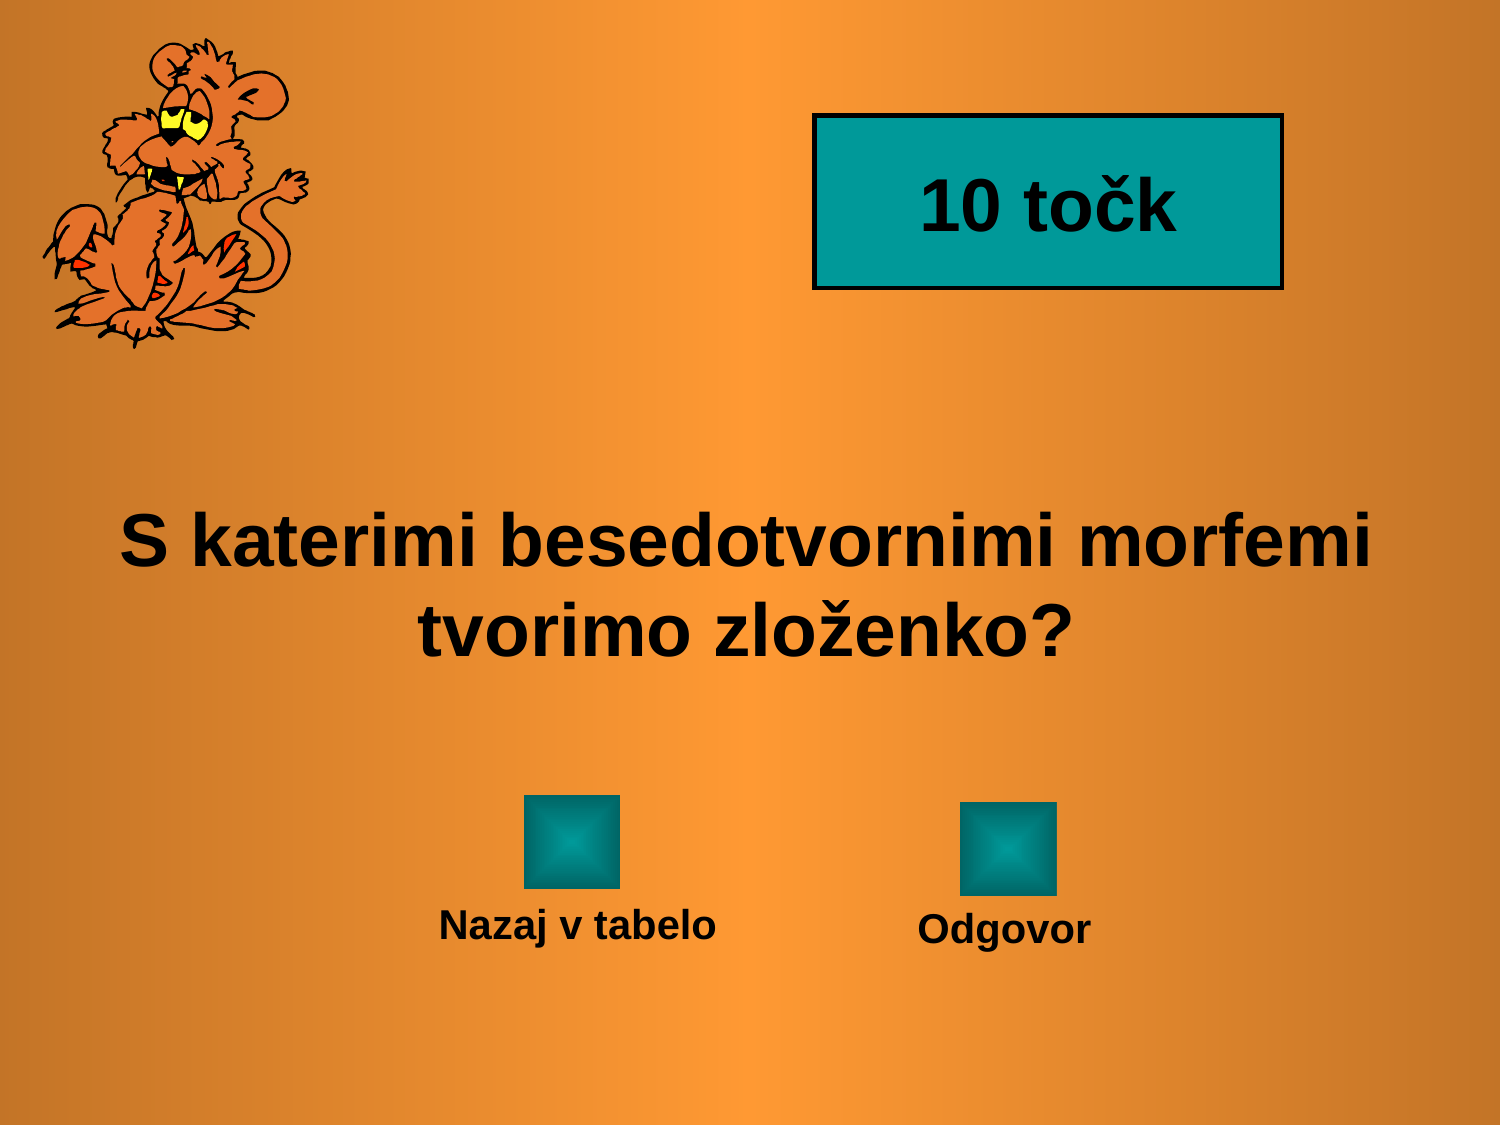

10 točk
# S katerimi besedotvornimi morfemi tvorimo zloženko?
Nazaj v tabelo
Odgovor